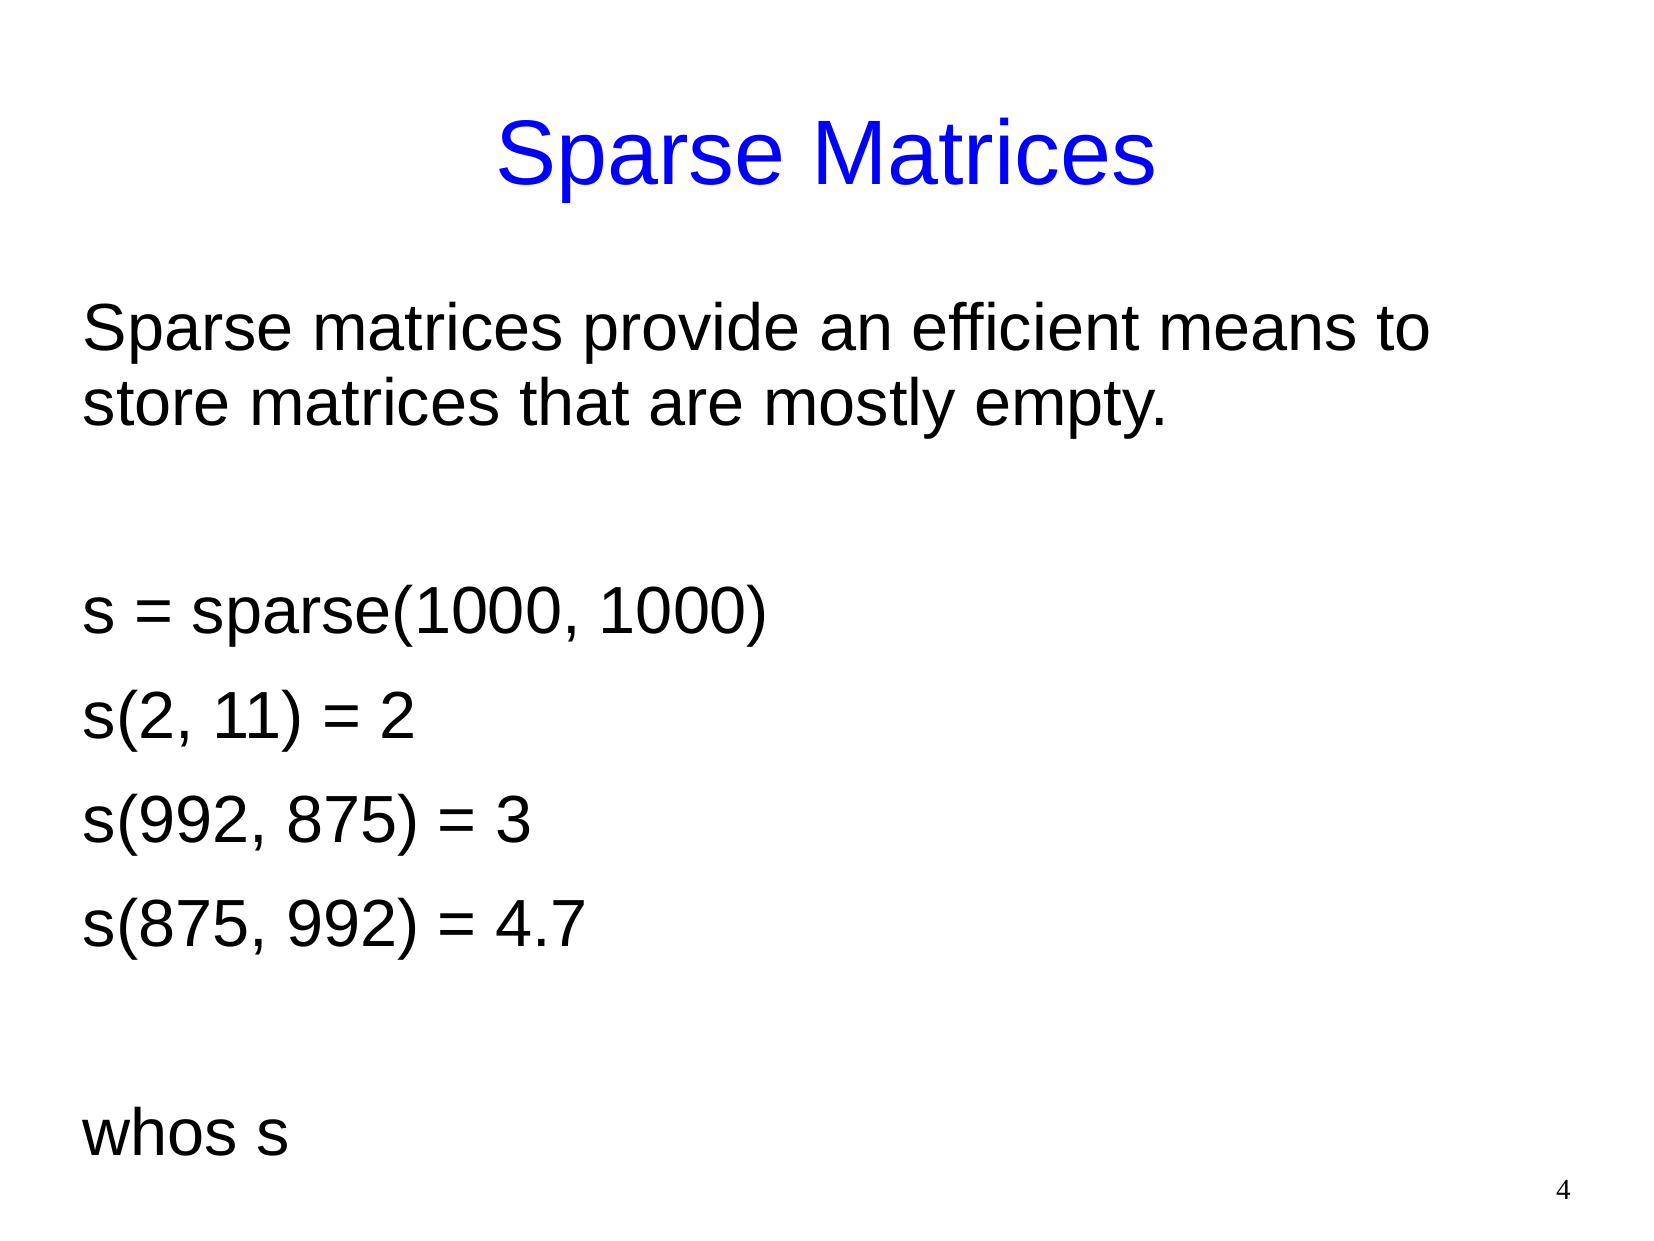

# Sparse Matrices
Sparse matrices provide an efficient means to store matrices that are mostly empty.
s = sparse(1000, 1000)
s(2, 11) = 2
s(992, 875) = 3
s(875, 992) = 4.7
whos s
4